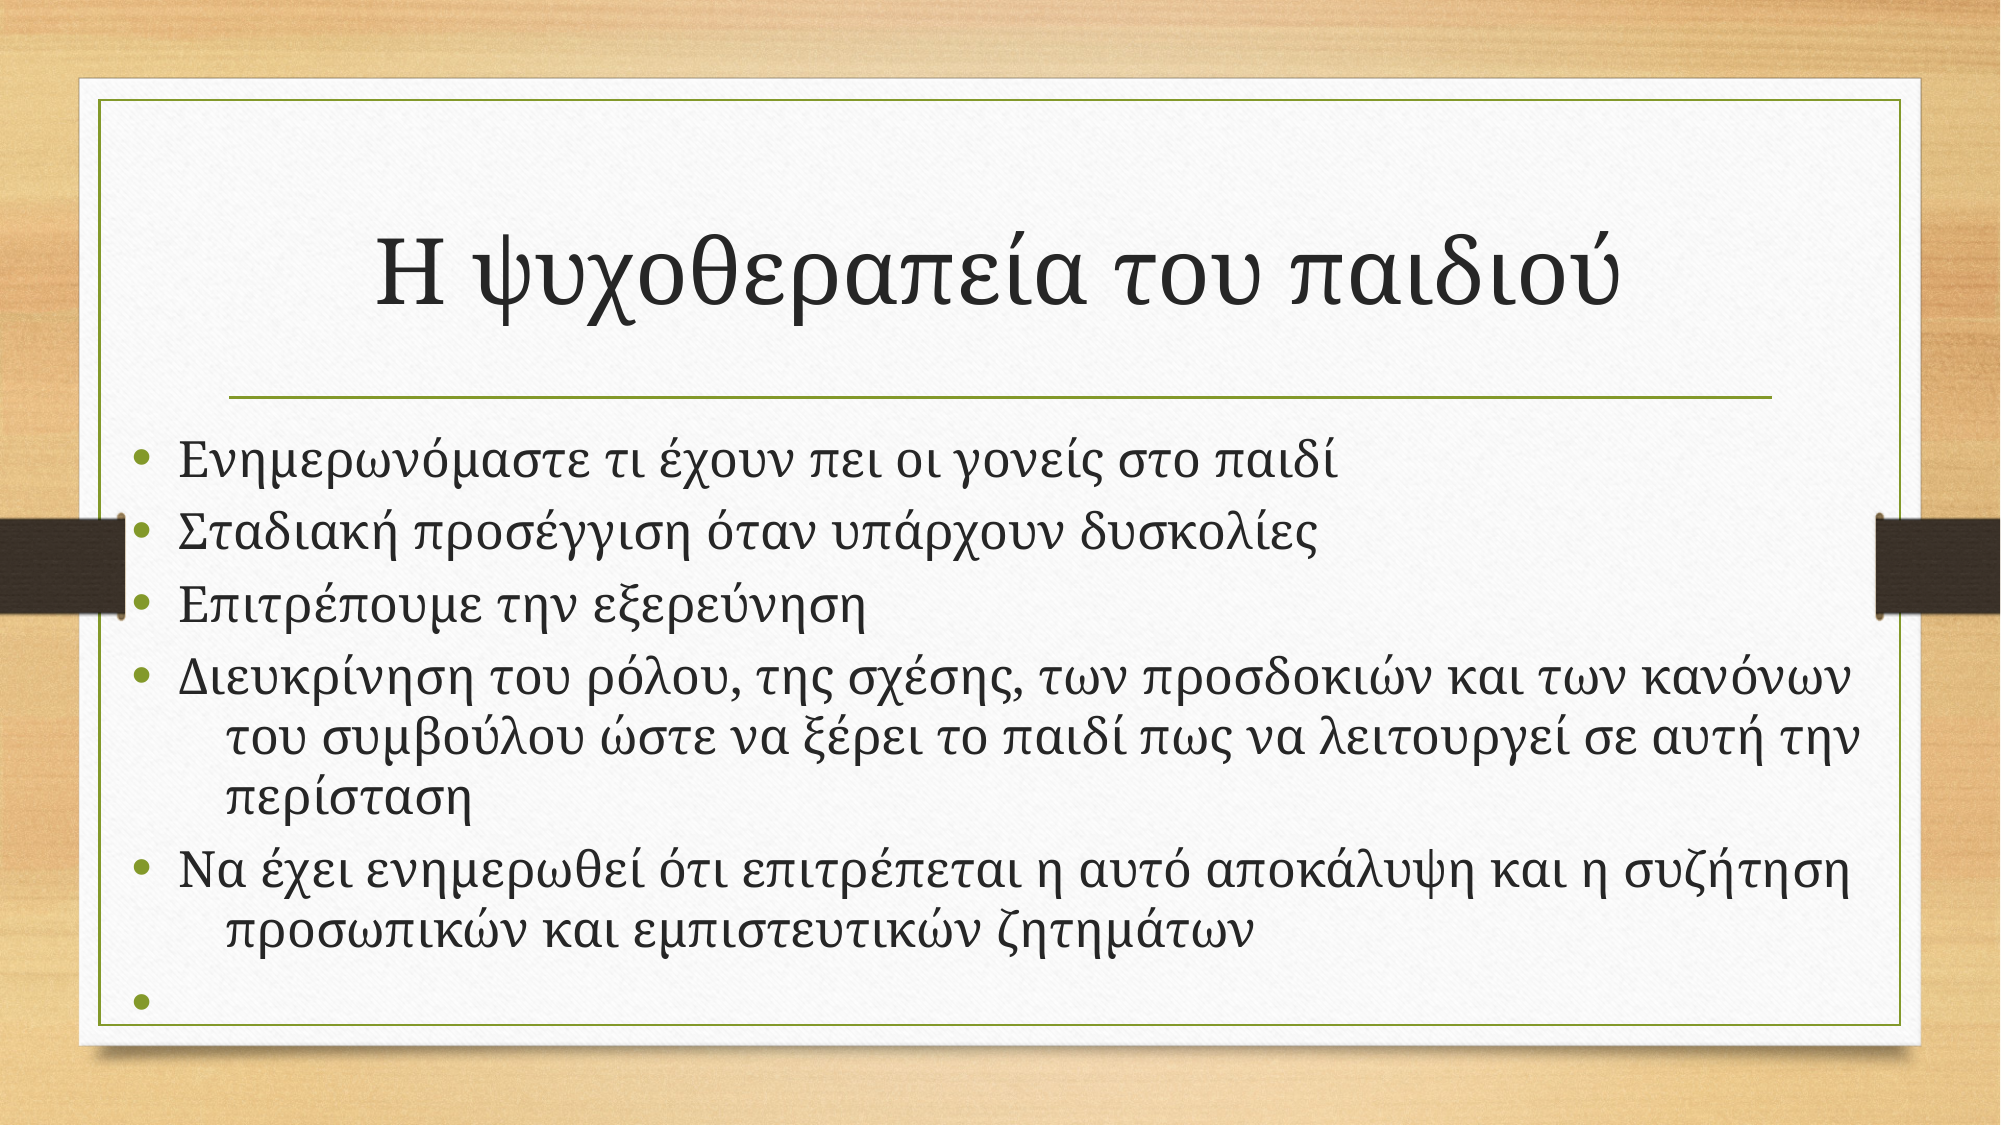

# Η ψυχοθεραπεία του παιδιού
Ενημερωνόμαστε τι έχουν πει οι γονείς στο παιδί
Σταδιακή προσέγγιση όταν υπάρχουν δυσκολίες
Επιτρέπουμε την εξερεύνηση
Διευκρίνηση του ρόλου, της σχέσης, των προσδοκιών και των κανόνων του συμβούλου ώστε να ξέρει το παιδί πως να λειτουργεί σε αυτή την περίσταση
Να έχει ενημερωθεί ότι επιτρέπεται η αυτό αποκάλυψη και η συζήτηση προσωπικών και εμπιστευτικών ζητημάτων